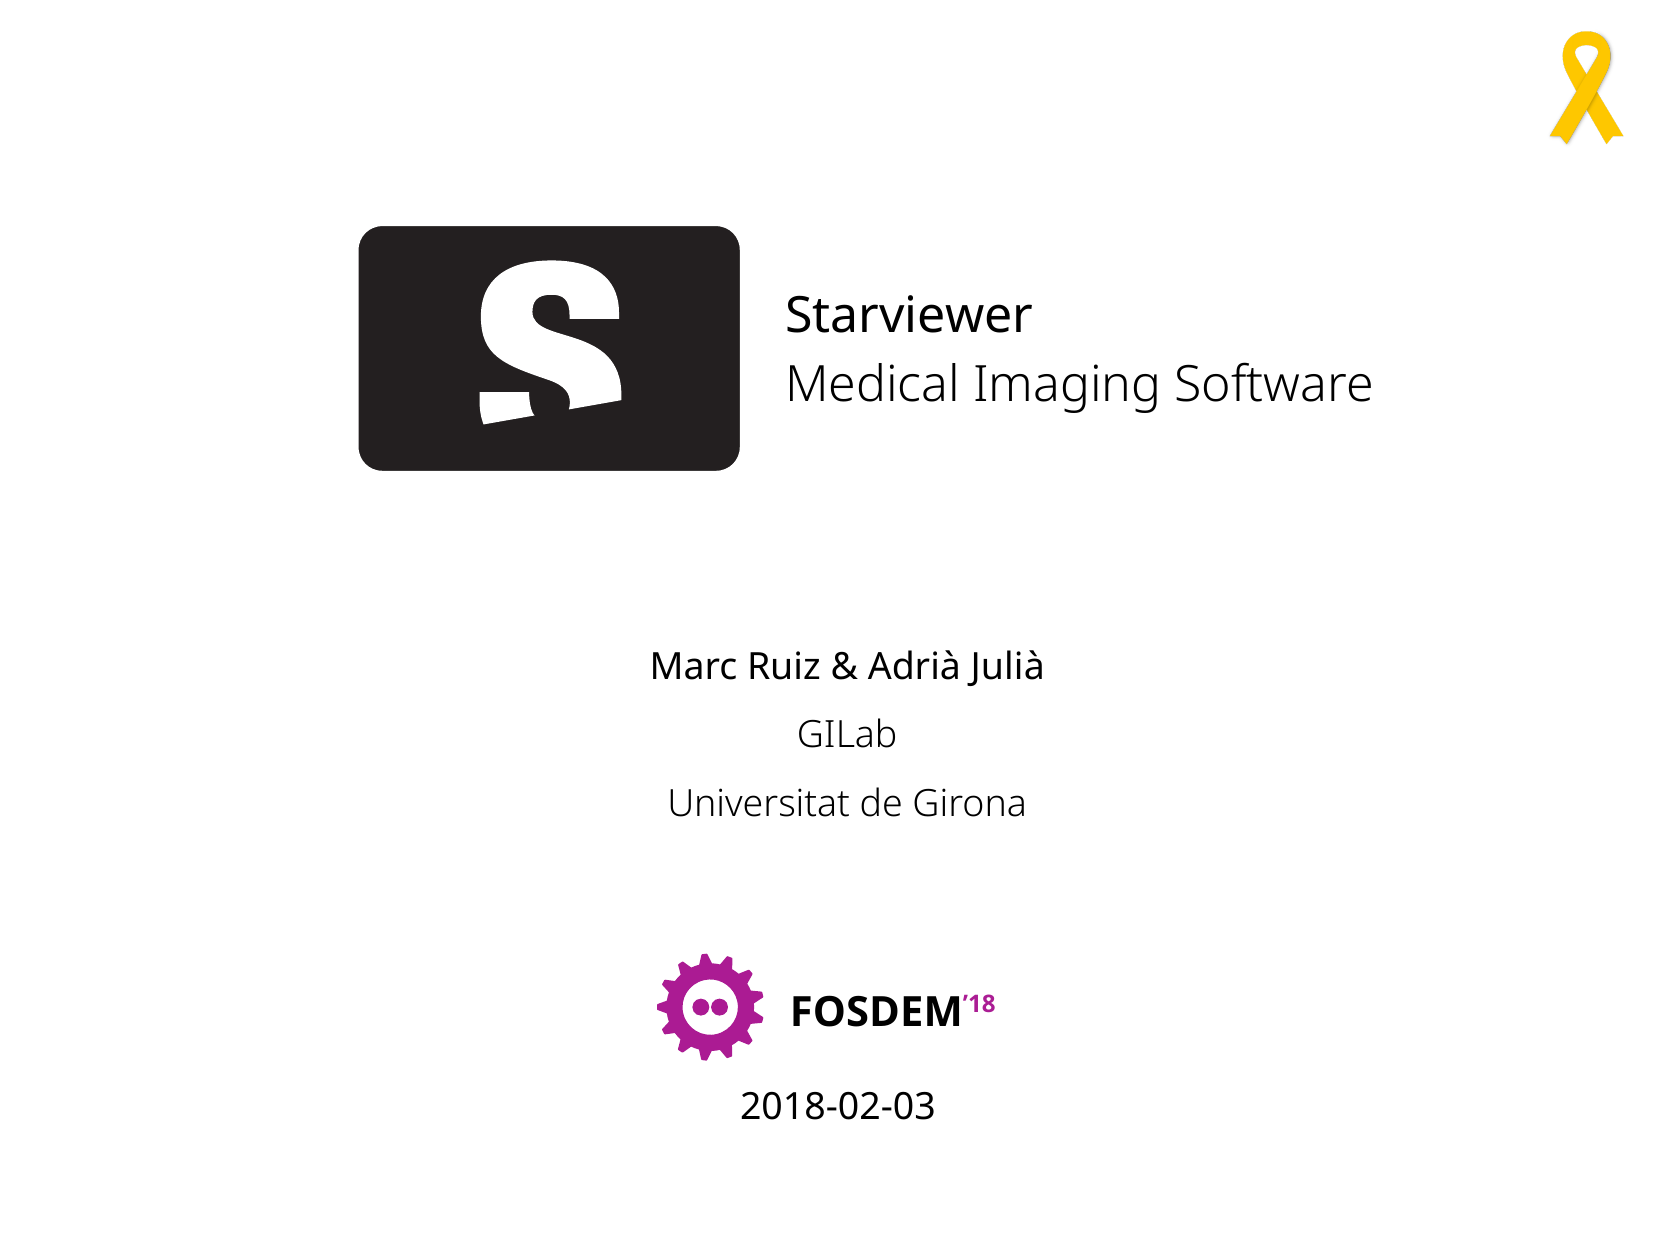

Starviewer
Medical Imaging Software
Marc Ruiz & Adrià Julià
GILab
Universitat de Girona
FOSDEM’18
2018-02-03